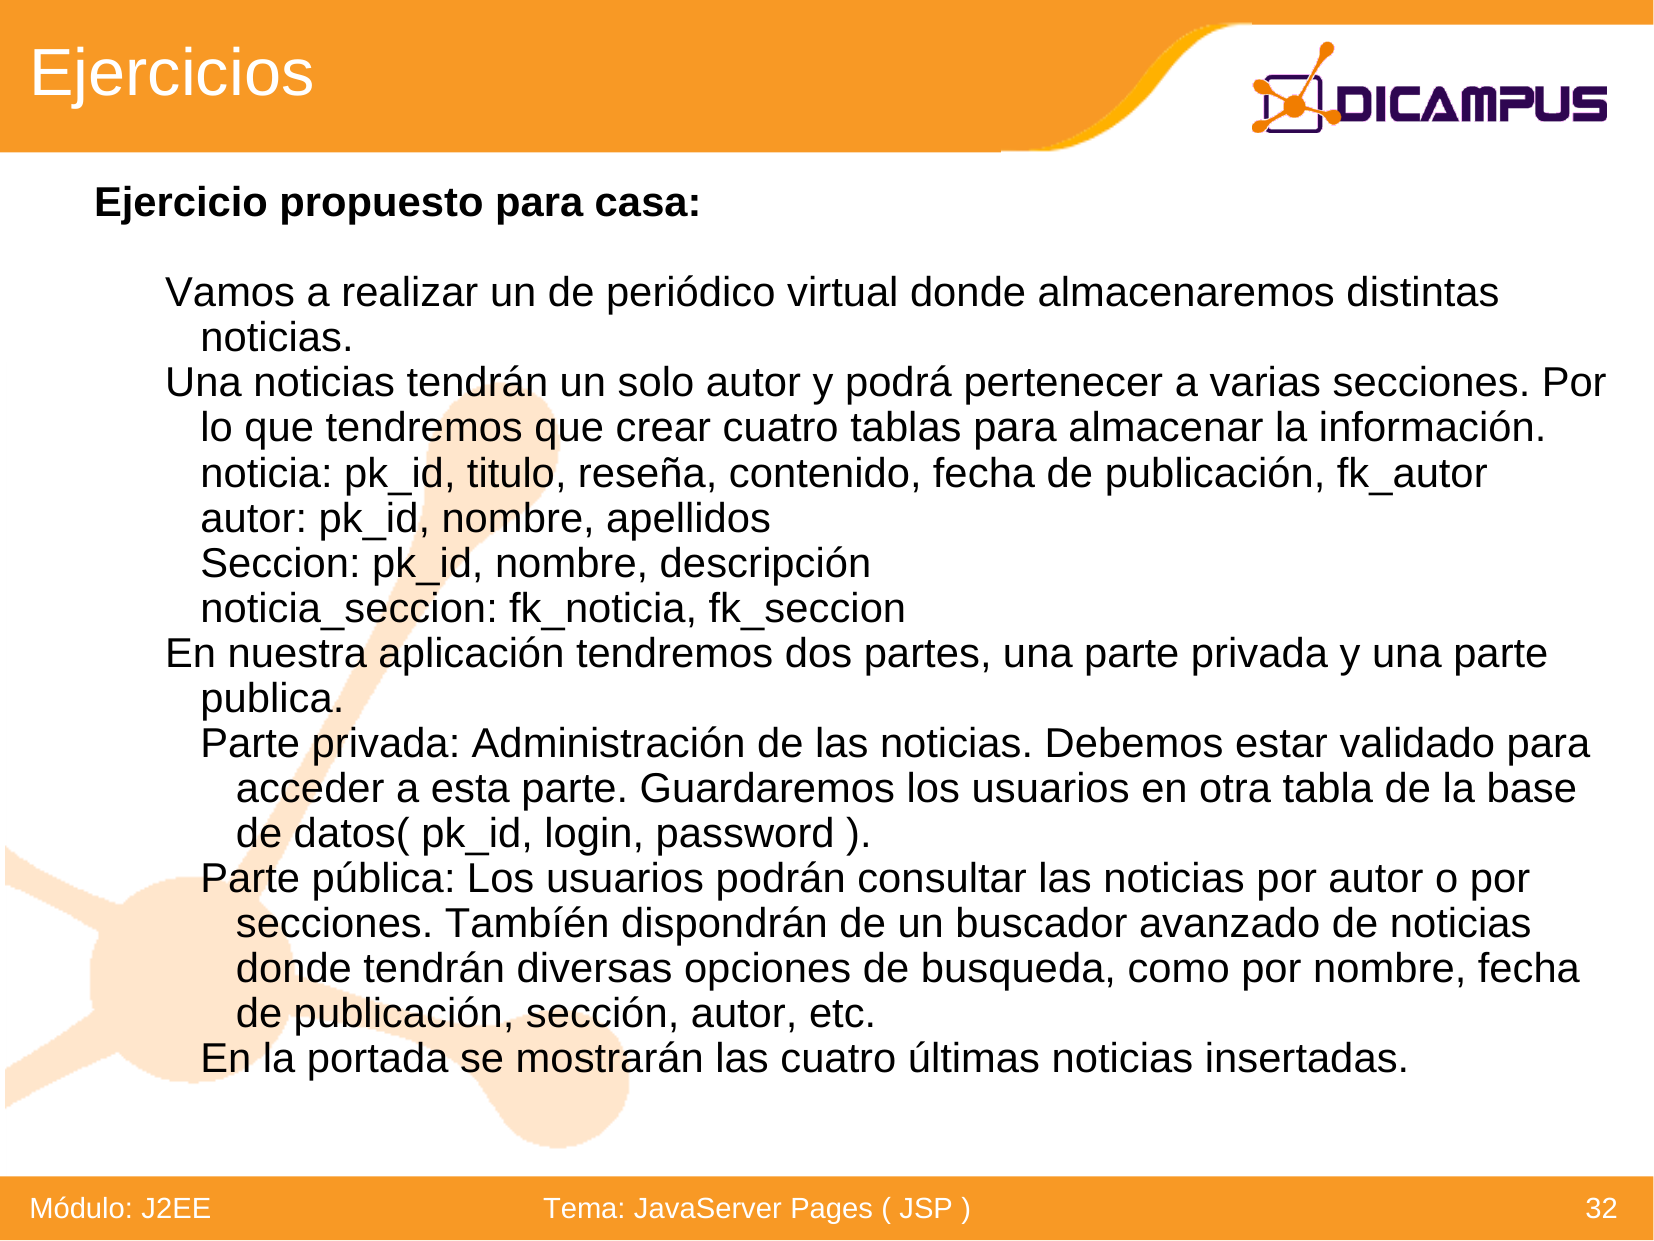

Ejercicios
Ejercicio propuesto para casa:
Vamos a realizar un de periódico virtual donde almacenaremos distintas noticias.
Una noticias tendrán un solo autor y podrá pertenecer a varias secciones. Por lo que tendremos que crear cuatro tablas para almacenar la información.
noticia: pk_id, titulo, reseña, contenido, fecha de publicación, fk_autor
autor: pk_id, nombre, apellidos
Seccion: pk_id, nombre, descripción
noticia_seccion: fk_noticia, fk_seccion
En nuestra aplicación tendremos dos partes, una parte privada y una parte publica.
Parte privada: Administración de las noticias. Debemos estar validado para acceder a esta parte. Guardaremos los usuarios en otra tabla de la base de datos( pk_id, login, password ).
Parte pública: Los usuarios podrán consultar las noticias por autor o por secciones. Tambíén dispondrán de un buscador avanzado de noticias donde tendrán diversas opciones de busqueda, como por nombre, fecha de publicación, sección, autor, etc.
En la portada se mostrarán las cuatro últimas noticias insertadas.
Módulo: J2EE
Tema: JavaServer Pages ( JSP )